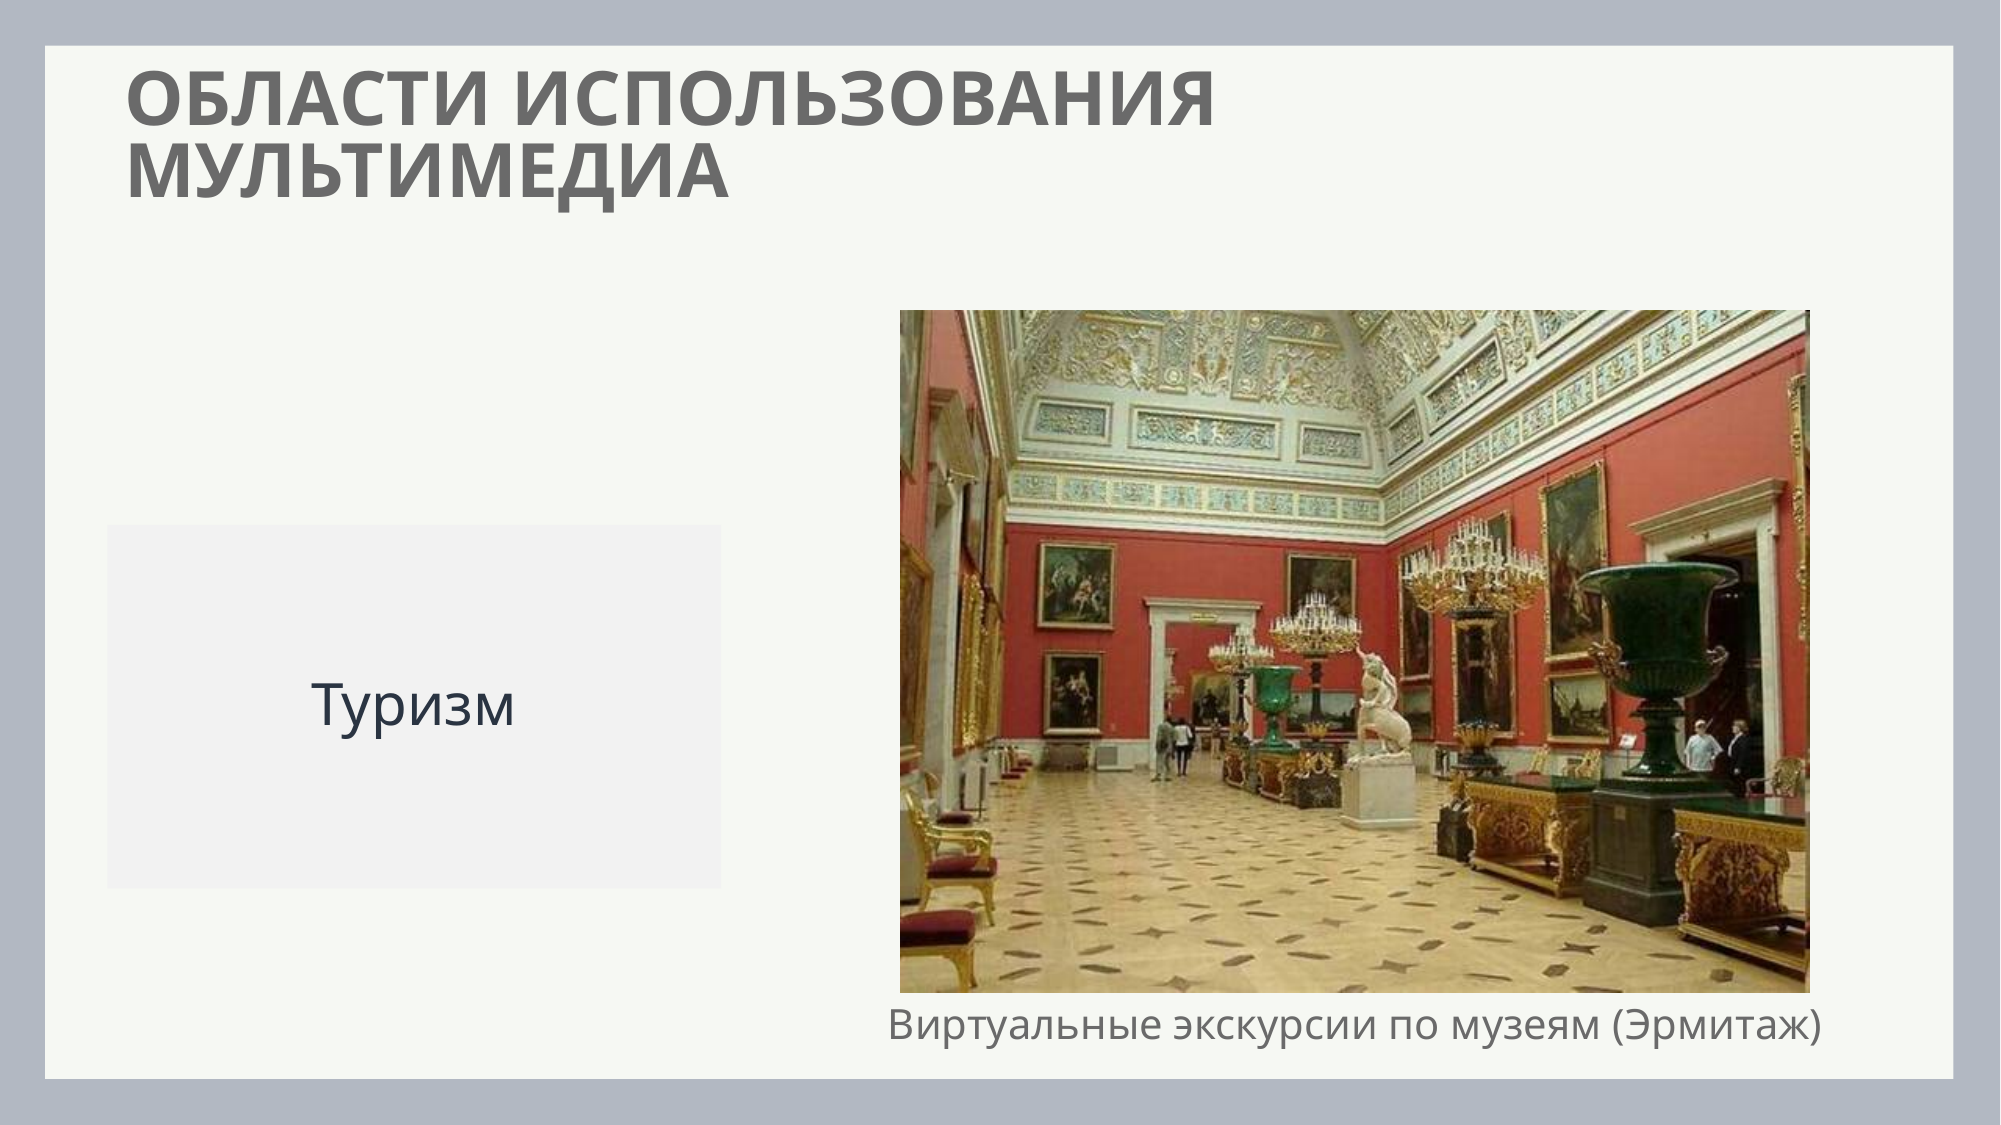

ОБЛАСТИ ИСПОЛЬЗОВАНИЯ МУЛЬТИМЕДИА
# Туризм
Виртуальные экскурсии по музеям (Эрмитаж)